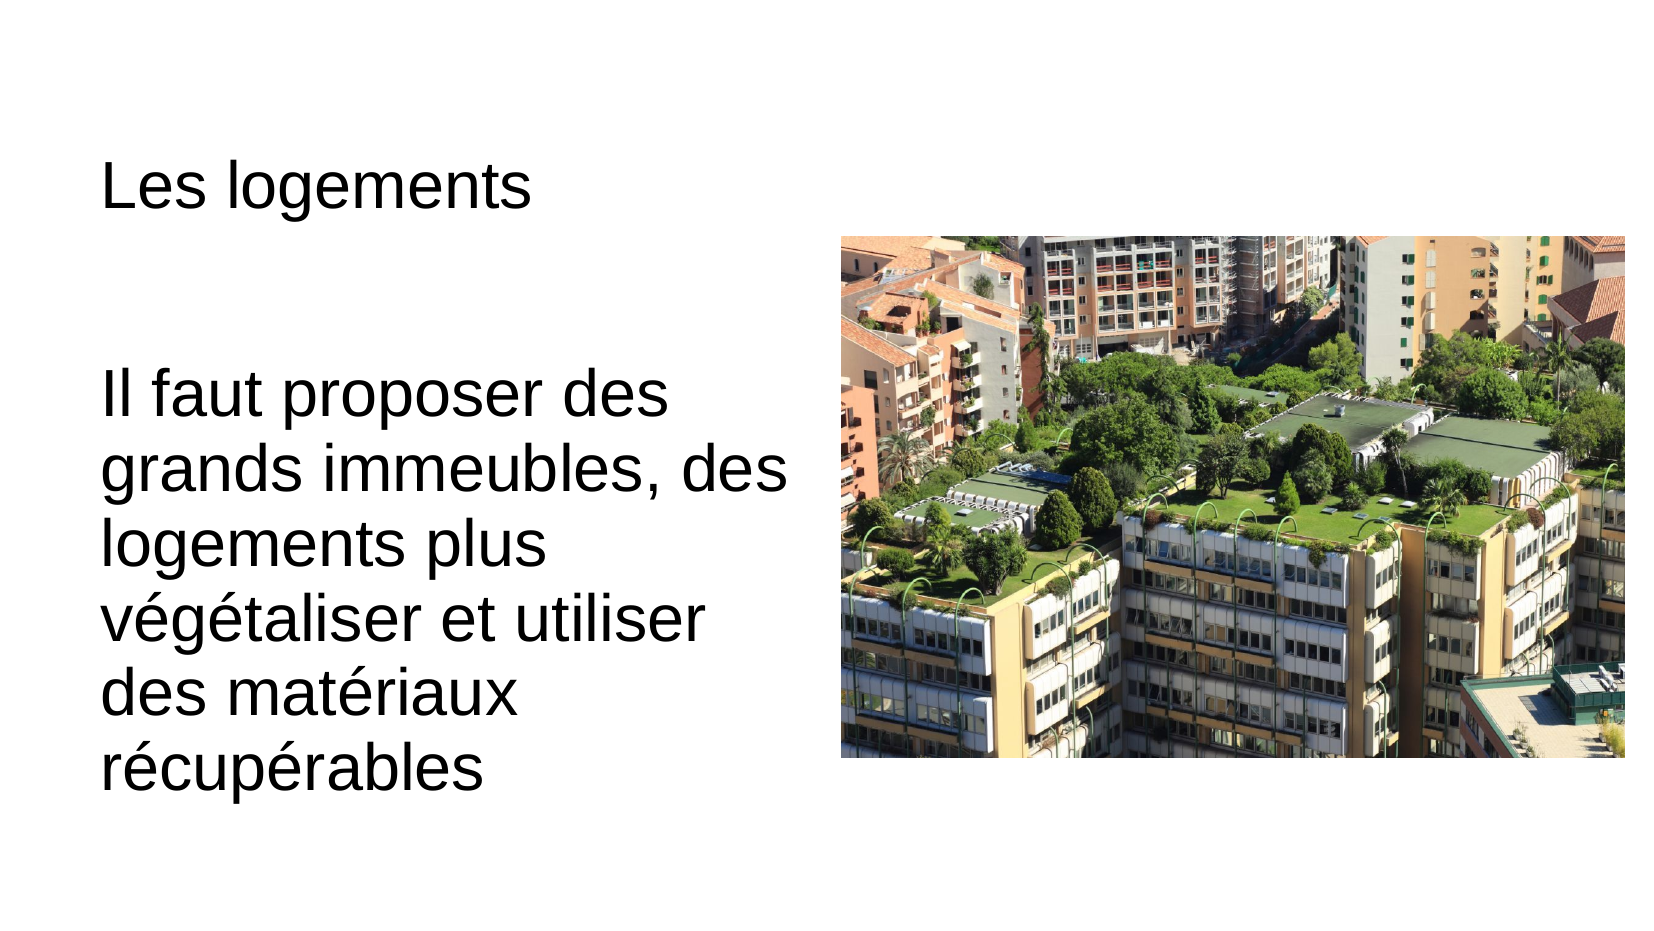

# Les logements
Il faut proposer des grands immeubles, des logements plus végétaliser et utiliser des matériaux récupérables